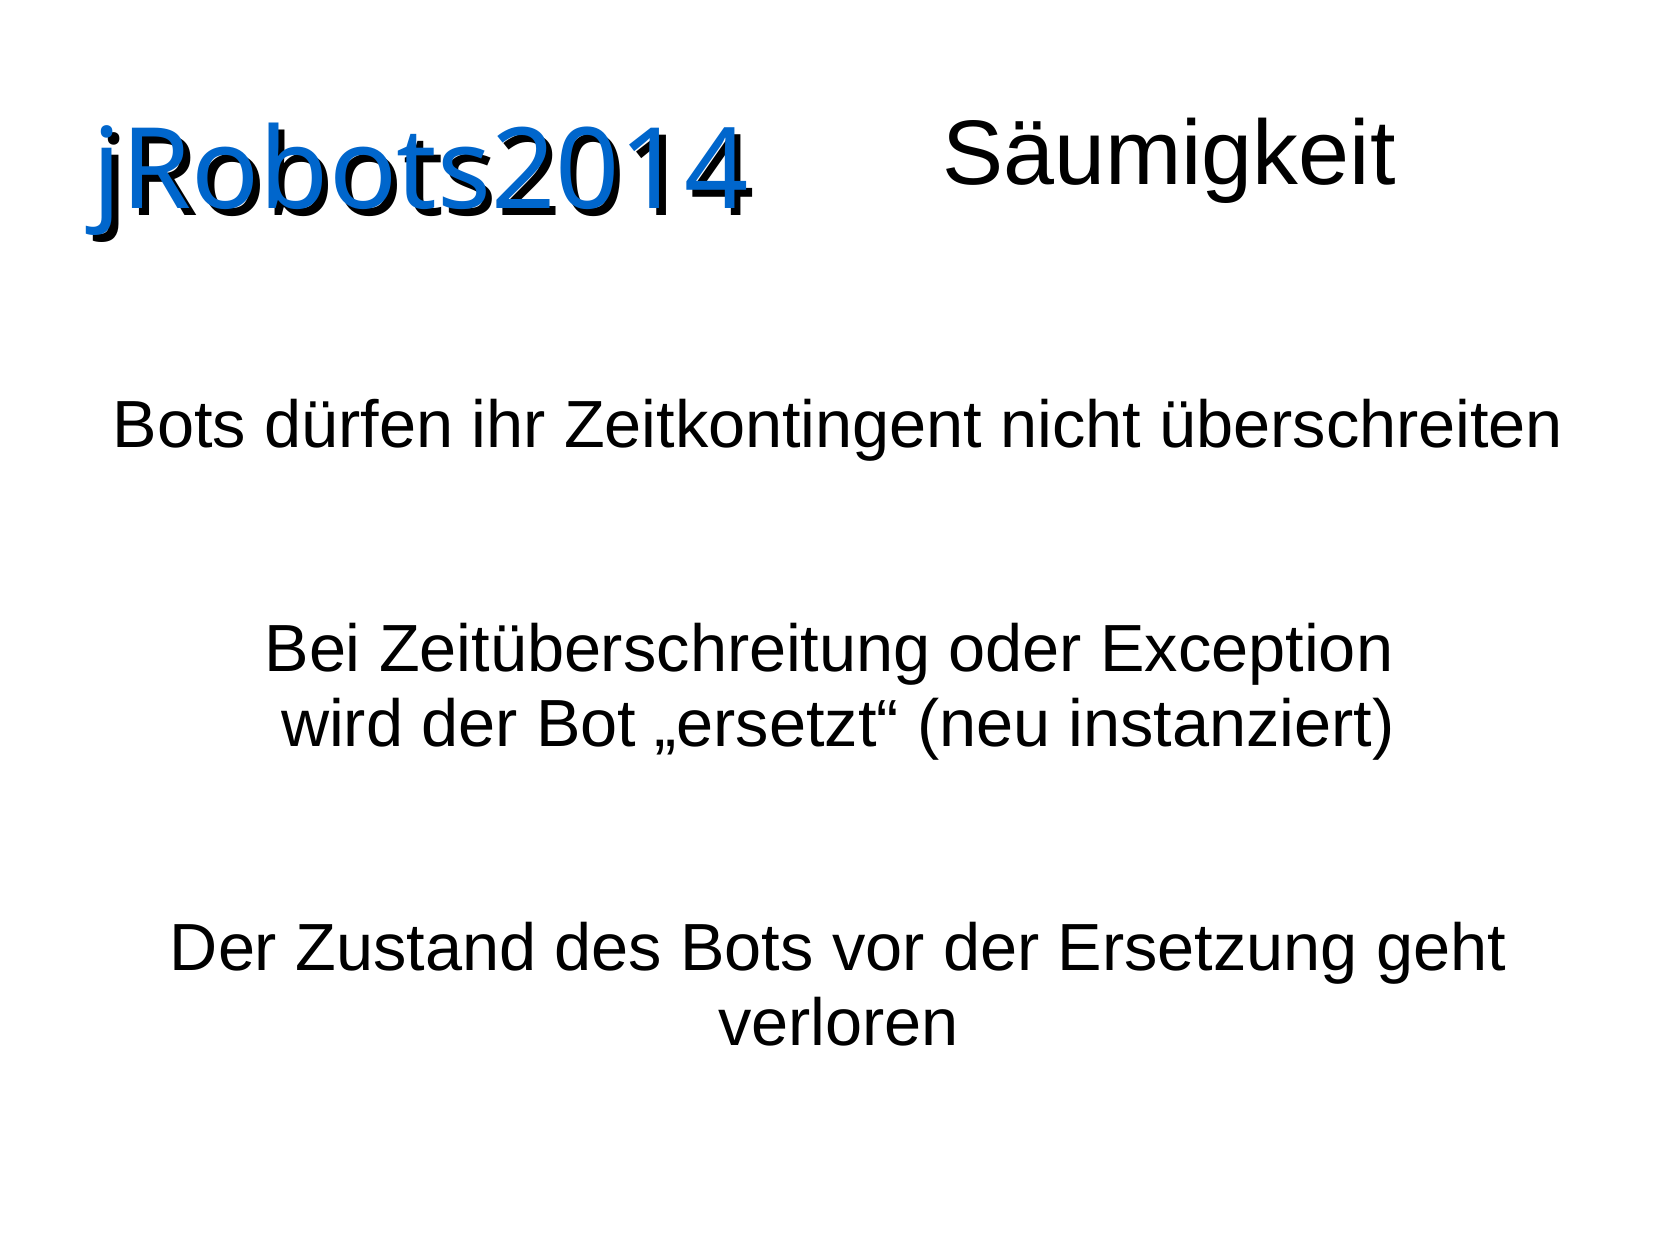

# Säumigkeit
Bots dürfen ihr Zeitkontingent nicht überschreiten
Bei Zeitüberschreitung oder Exception
wird der Bot „ersetzt“ (neu instanziert)
Der Zustand des Bots vor der Ersetzung geht verloren